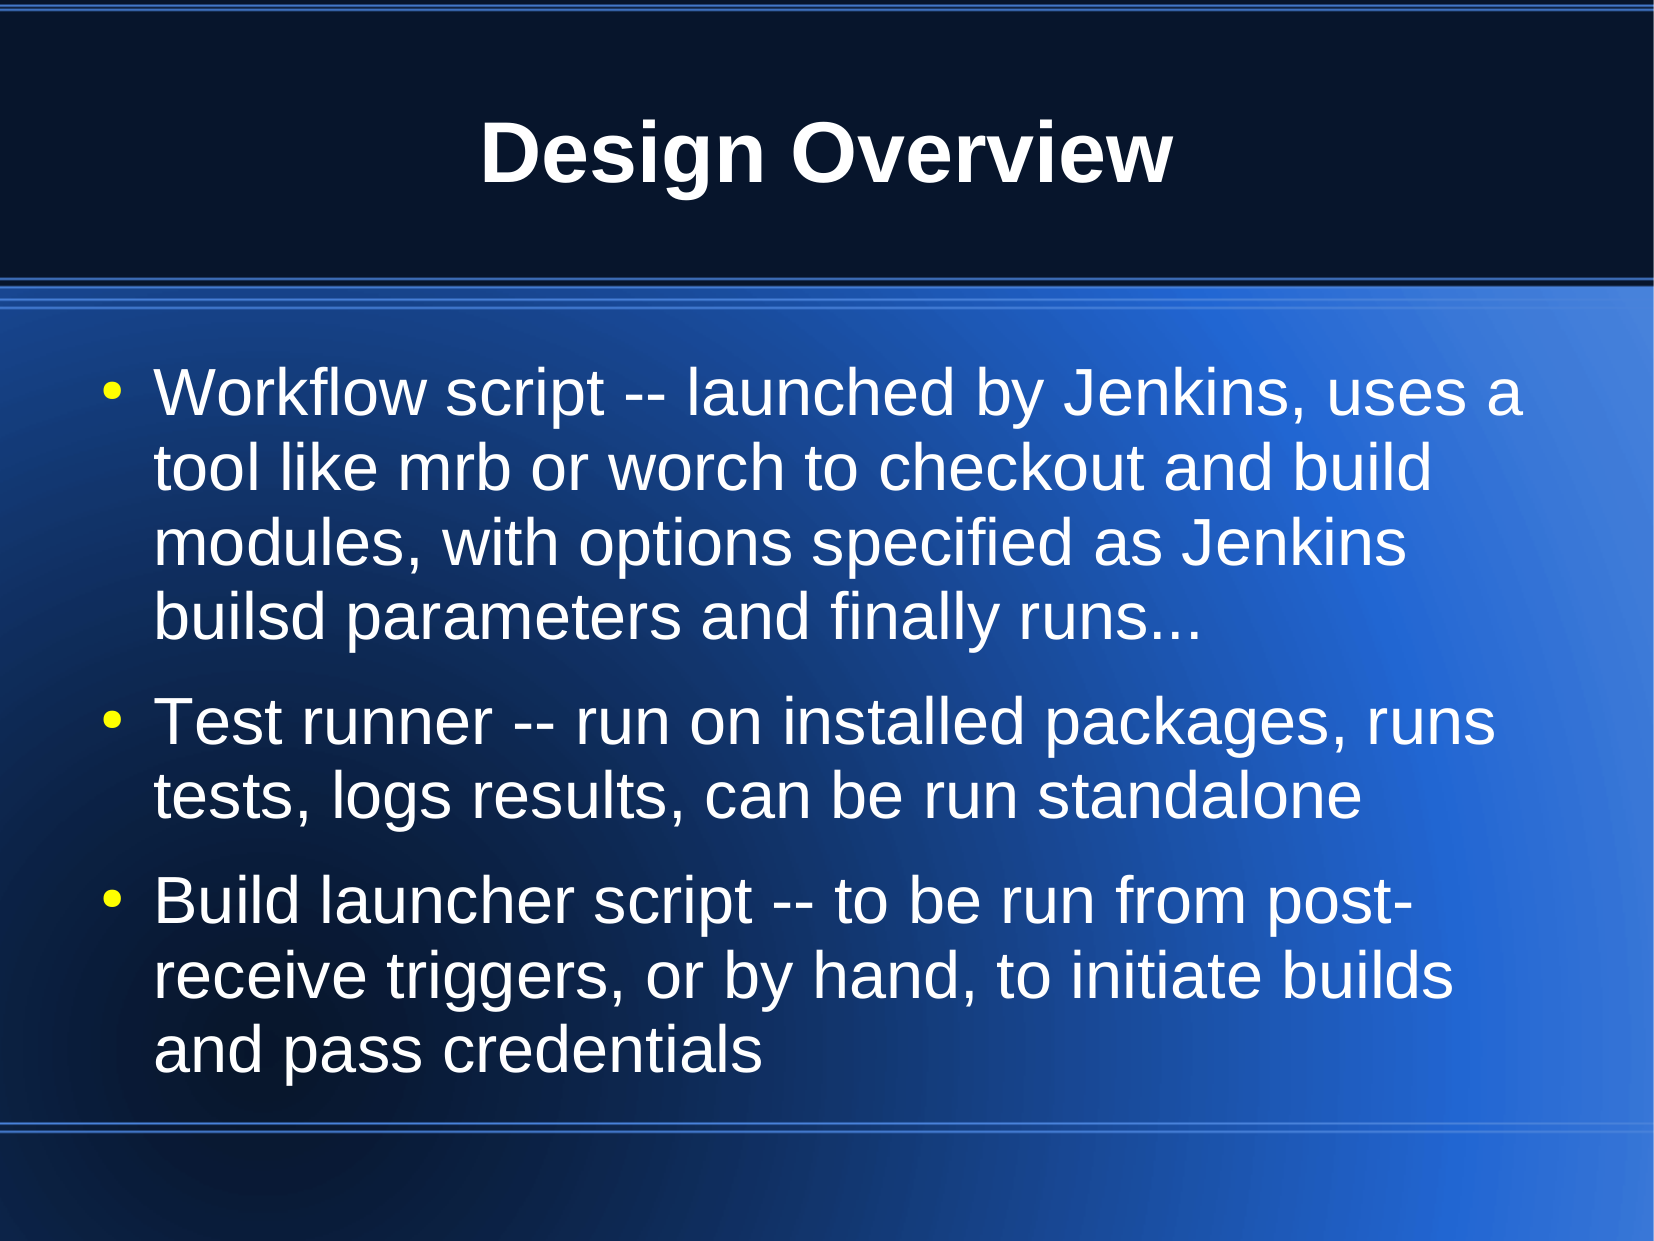

# Design Overview
Workflow script -- launched by Jenkins, uses a tool like mrb or worch to checkout and build modules, with options specified as Jenkins builsd parameters and finally runs...
Test runner -- run on installed packages, runs tests, logs results, can be run standalone
Build launcher script -- to be run from post-receive triggers, or by hand, to initiate builds and pass credentials